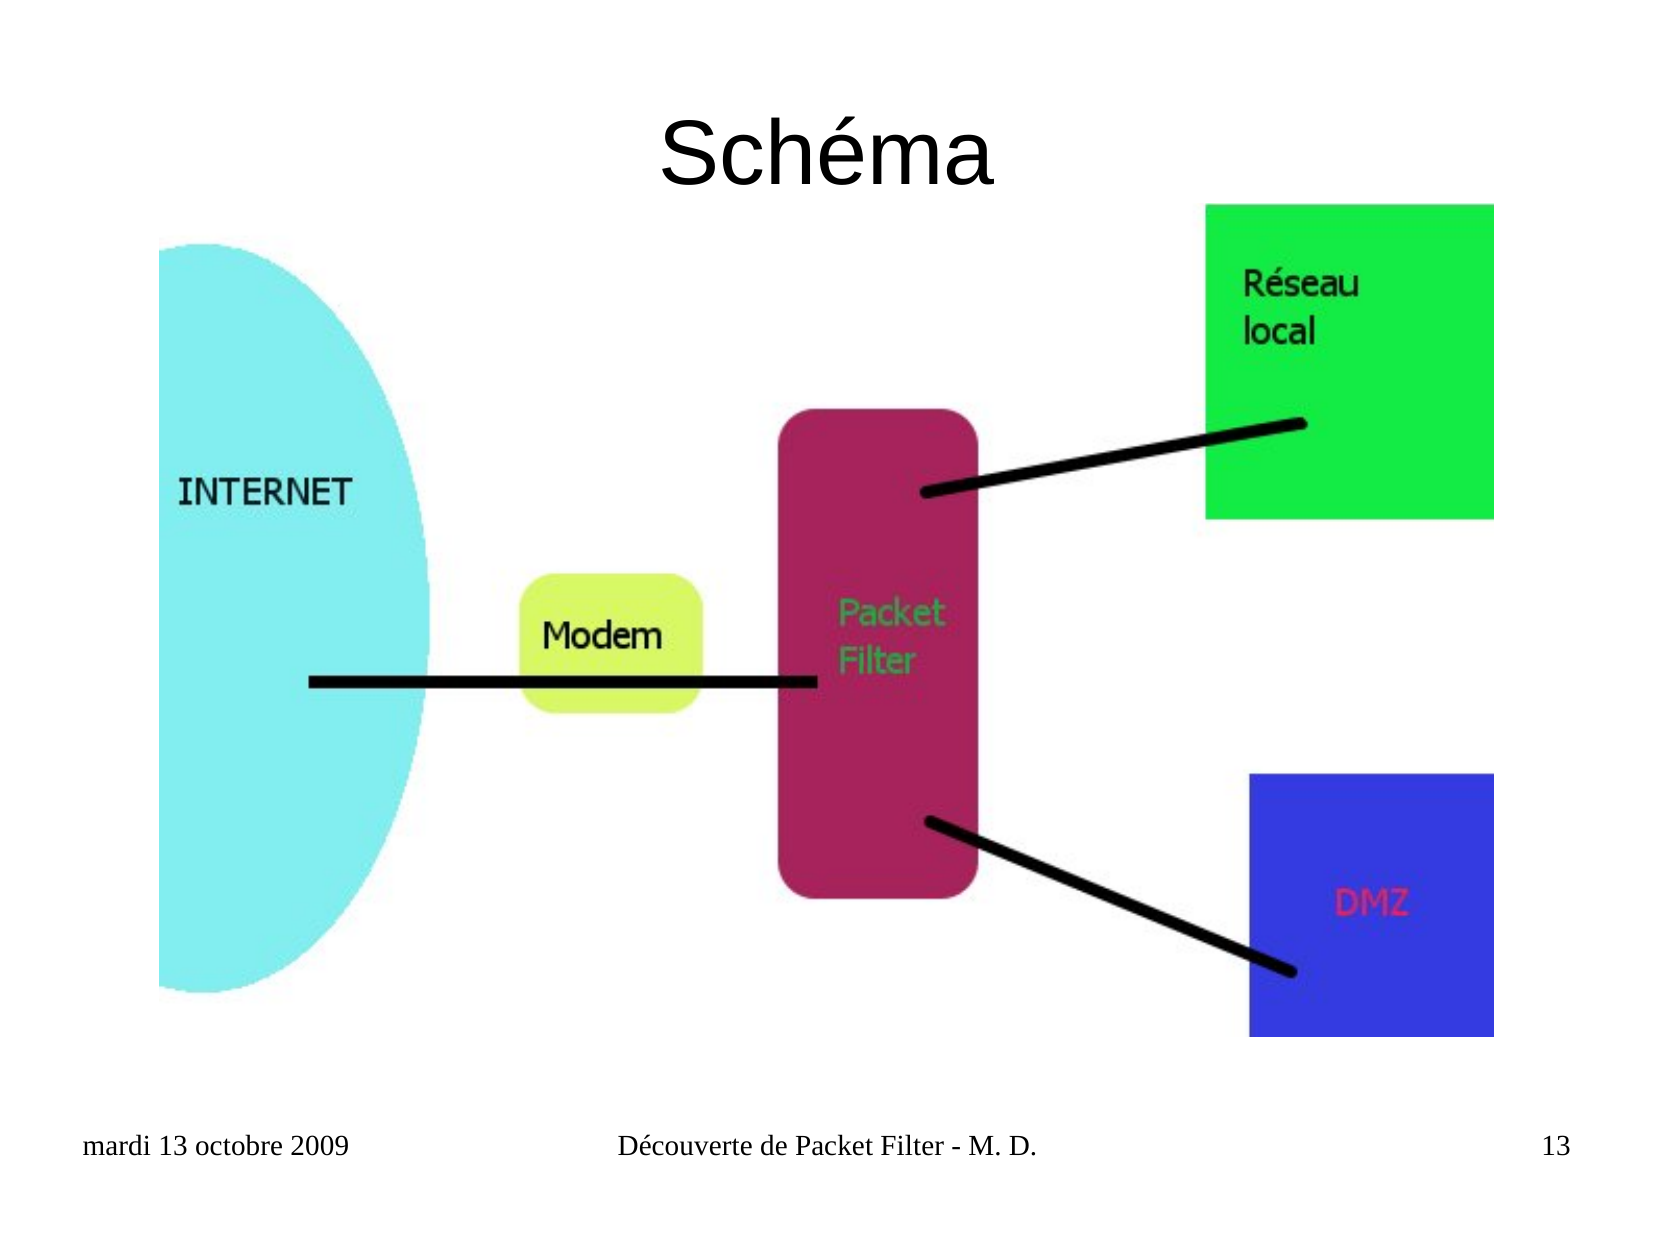

# Schéma
mardi 13 octobre 2009
Découverte de Packet Filter - M. D.
13